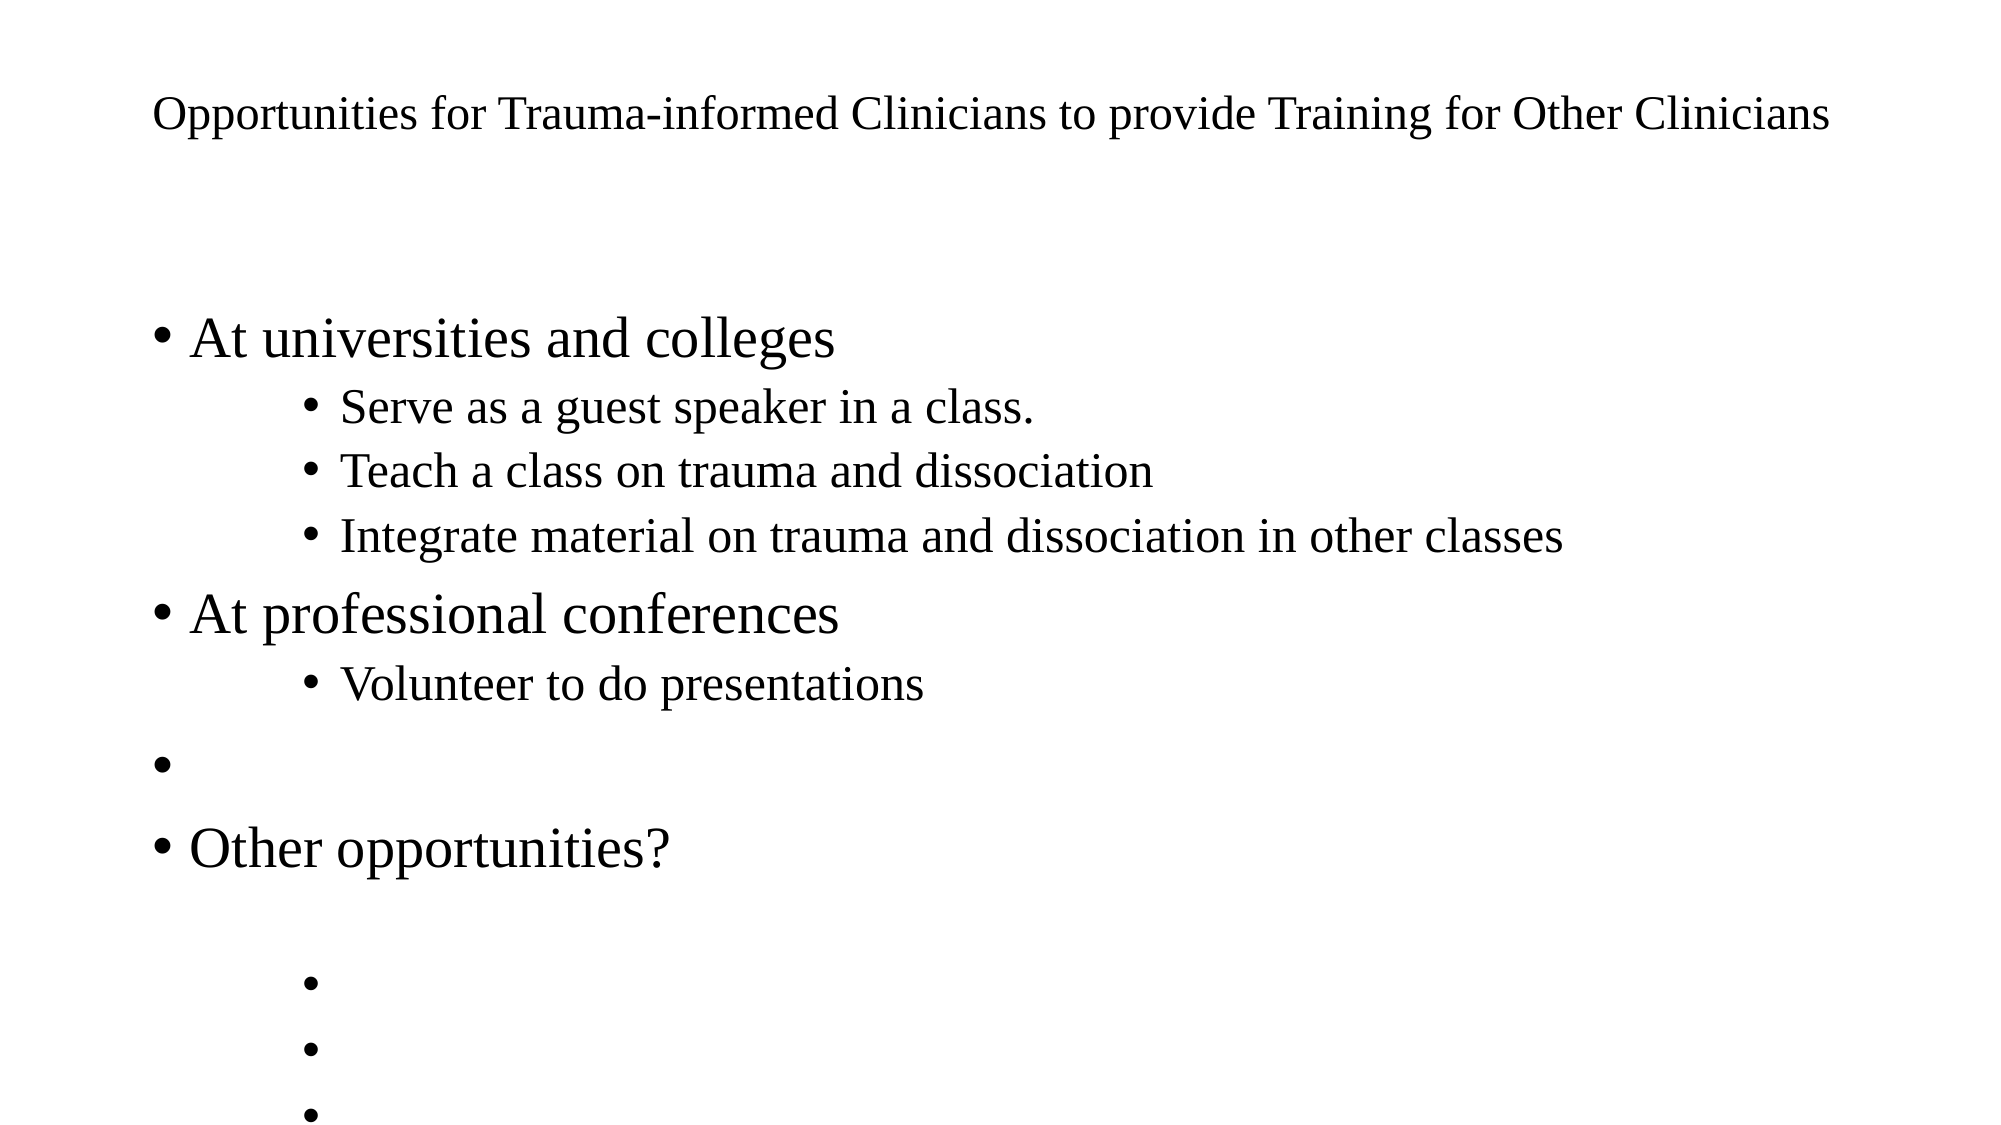

# Opportunities for Trauma-informed Clinicians to provide Training for Other Clinicians
At universities and colleges
Serve as a guest speaker in a class.
Teach a class on trauma and dissociation
Integrate material on trauma and dissociation in other classes
At professional conferences
Volunteer to do presentations
Other opportunities?